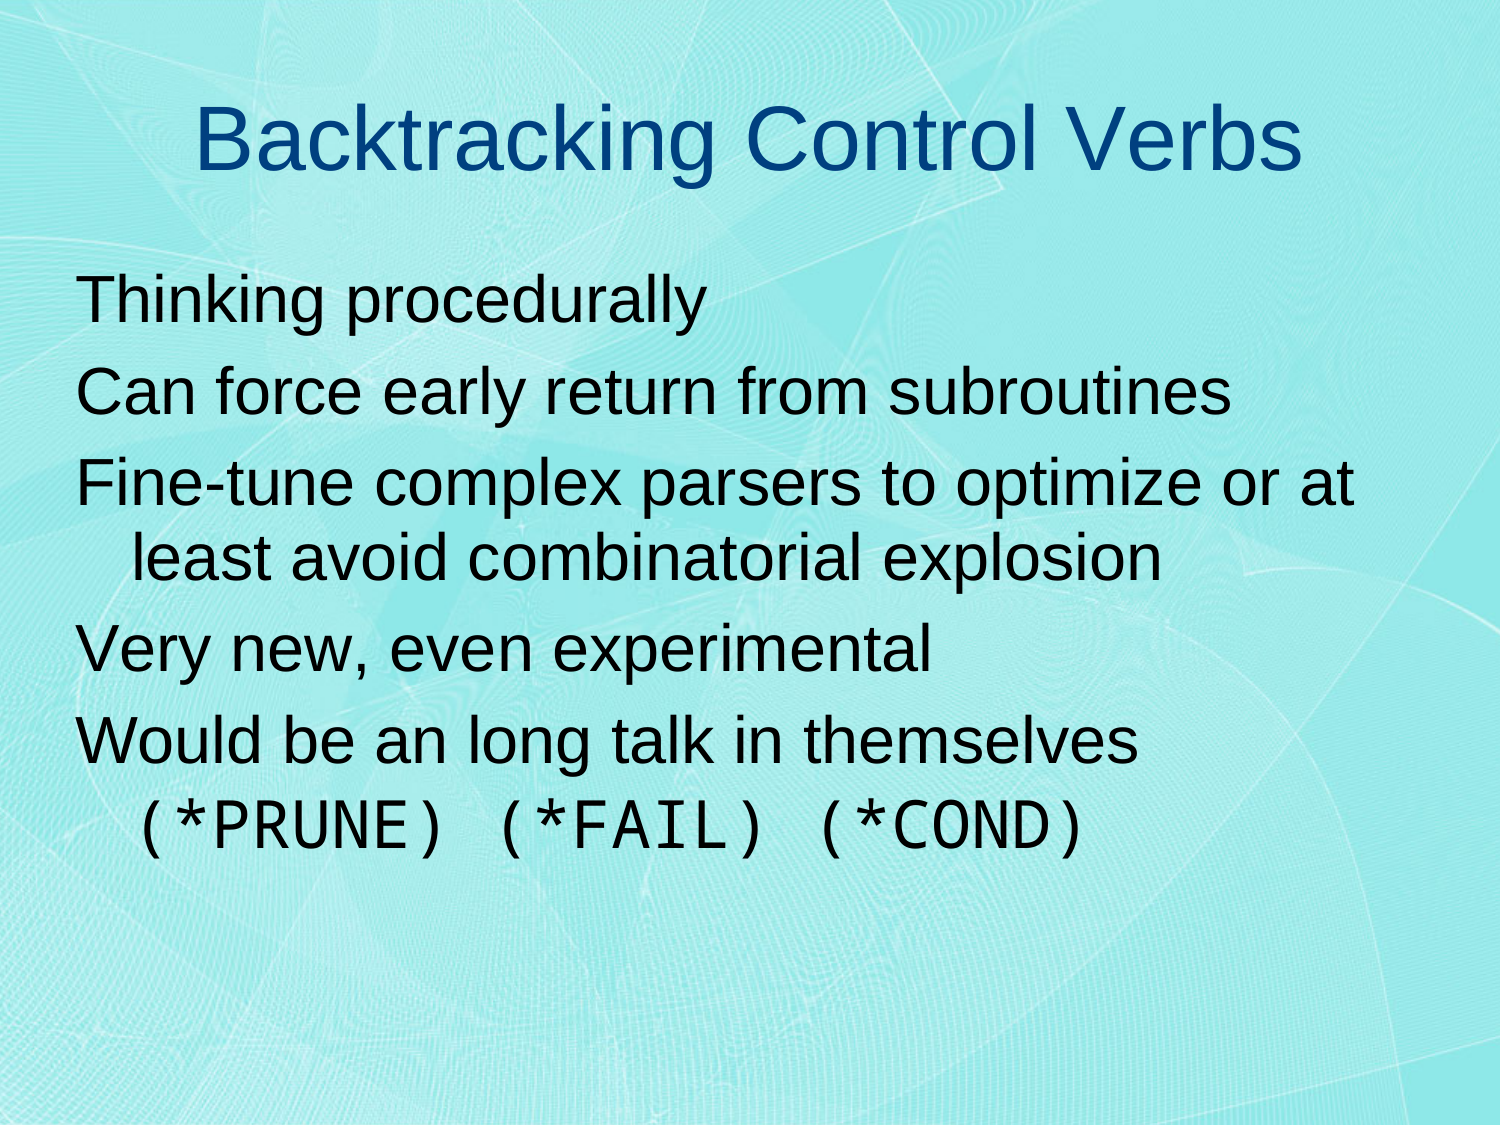

# Backtracking Control Verbs
Thinking procedurally
Can force early return from subroutines
Fine-tune complex parsers to optimize or at least avoid combinatorial explosion
Very new, even experimental
Would be an long talk in themselves
(*PRUNE) (*FAIL) (*COND)